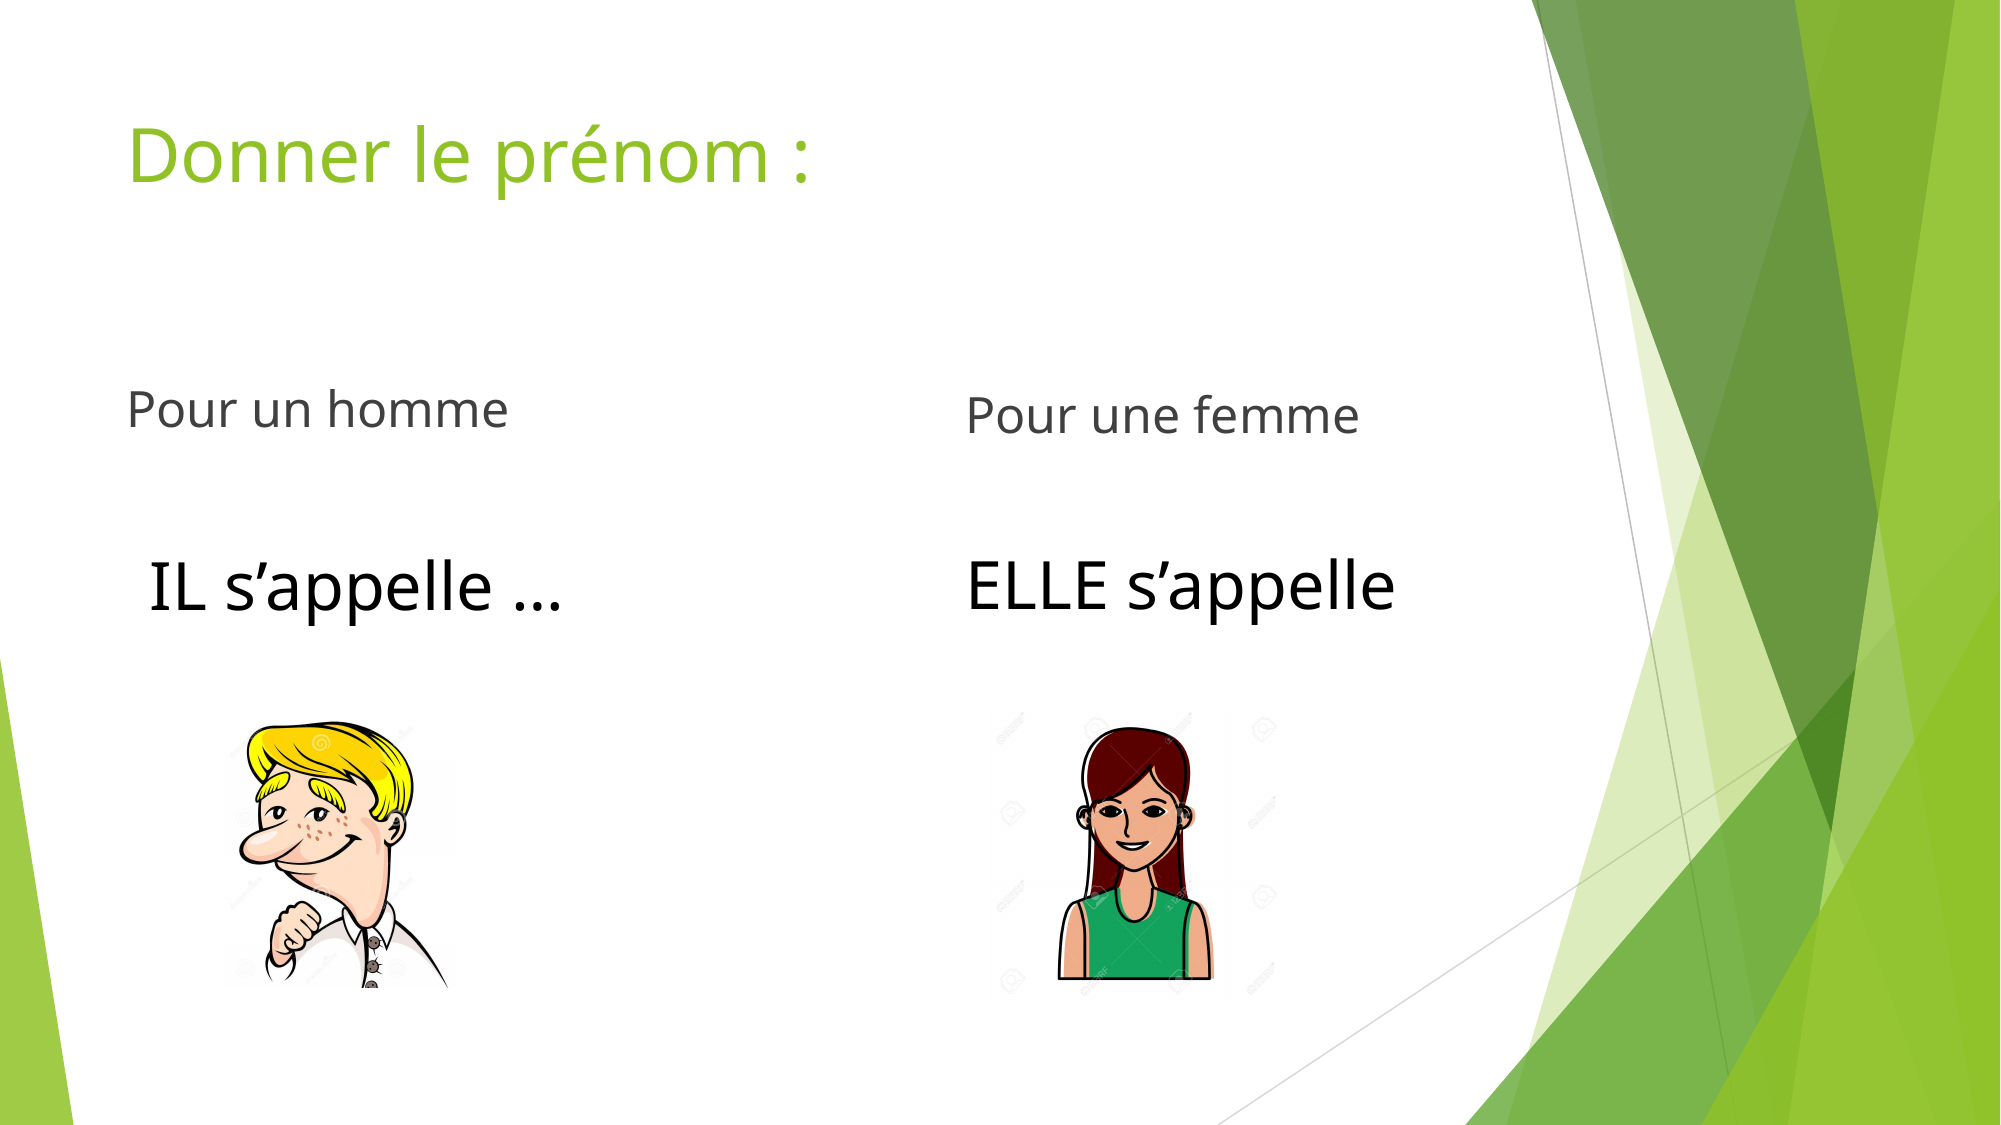

# Donner le prénom :
Pour un homme
Pour une femme
ELLE s’appelle
IL s’appelle …